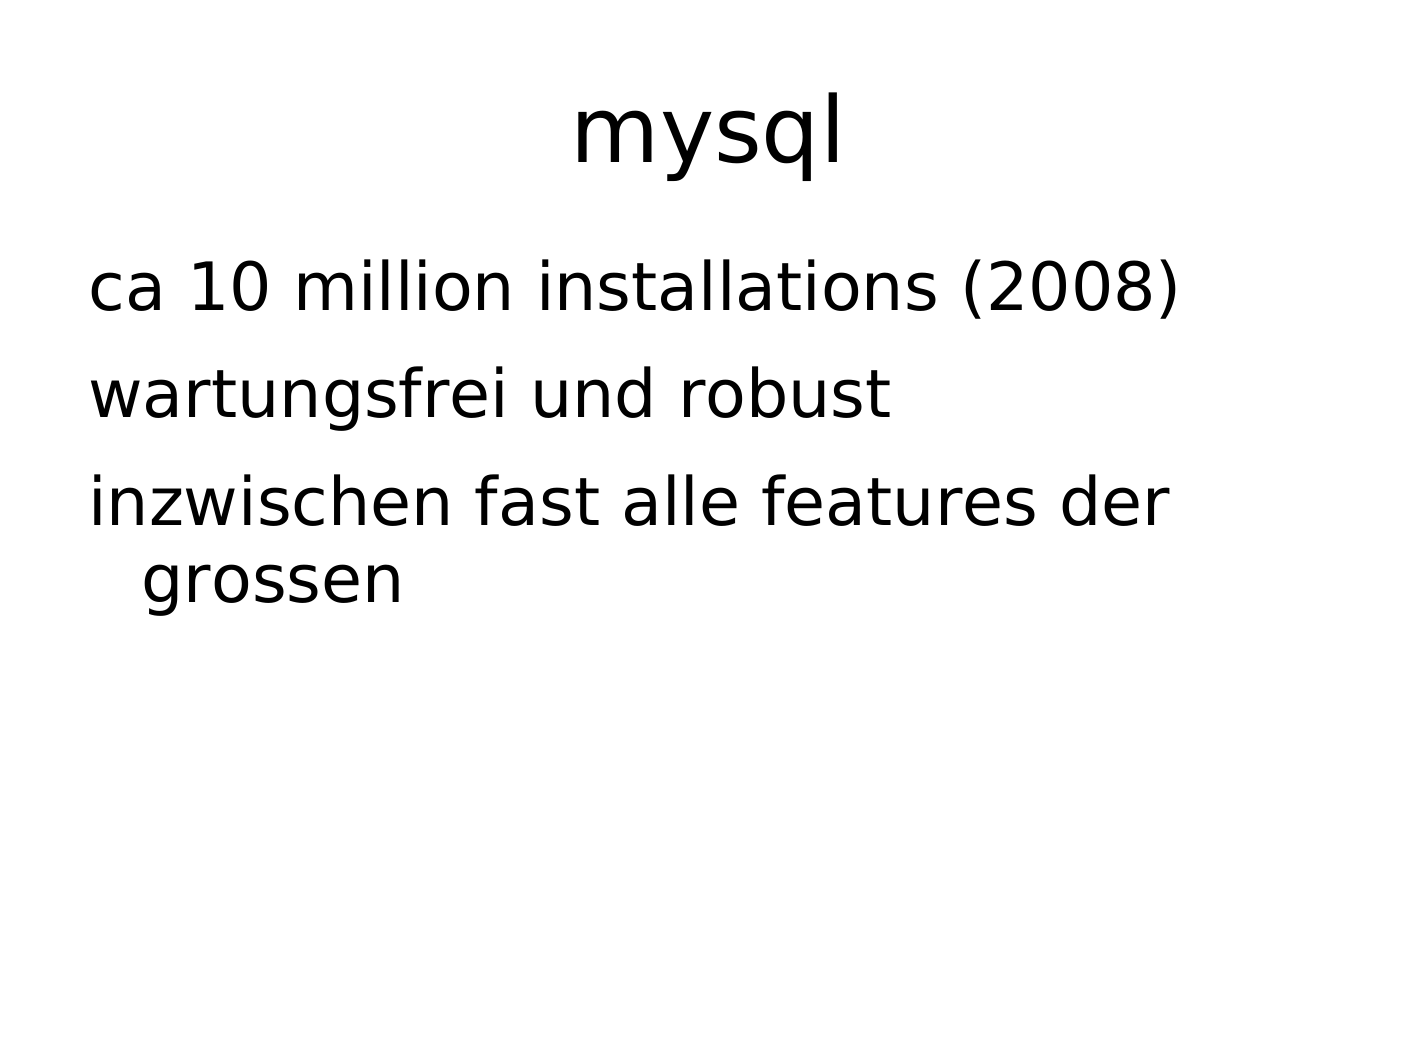

# mysql
ca 10 million installations (2008)
wartungsfrei und robust
inzwischen fast alle features der grossen